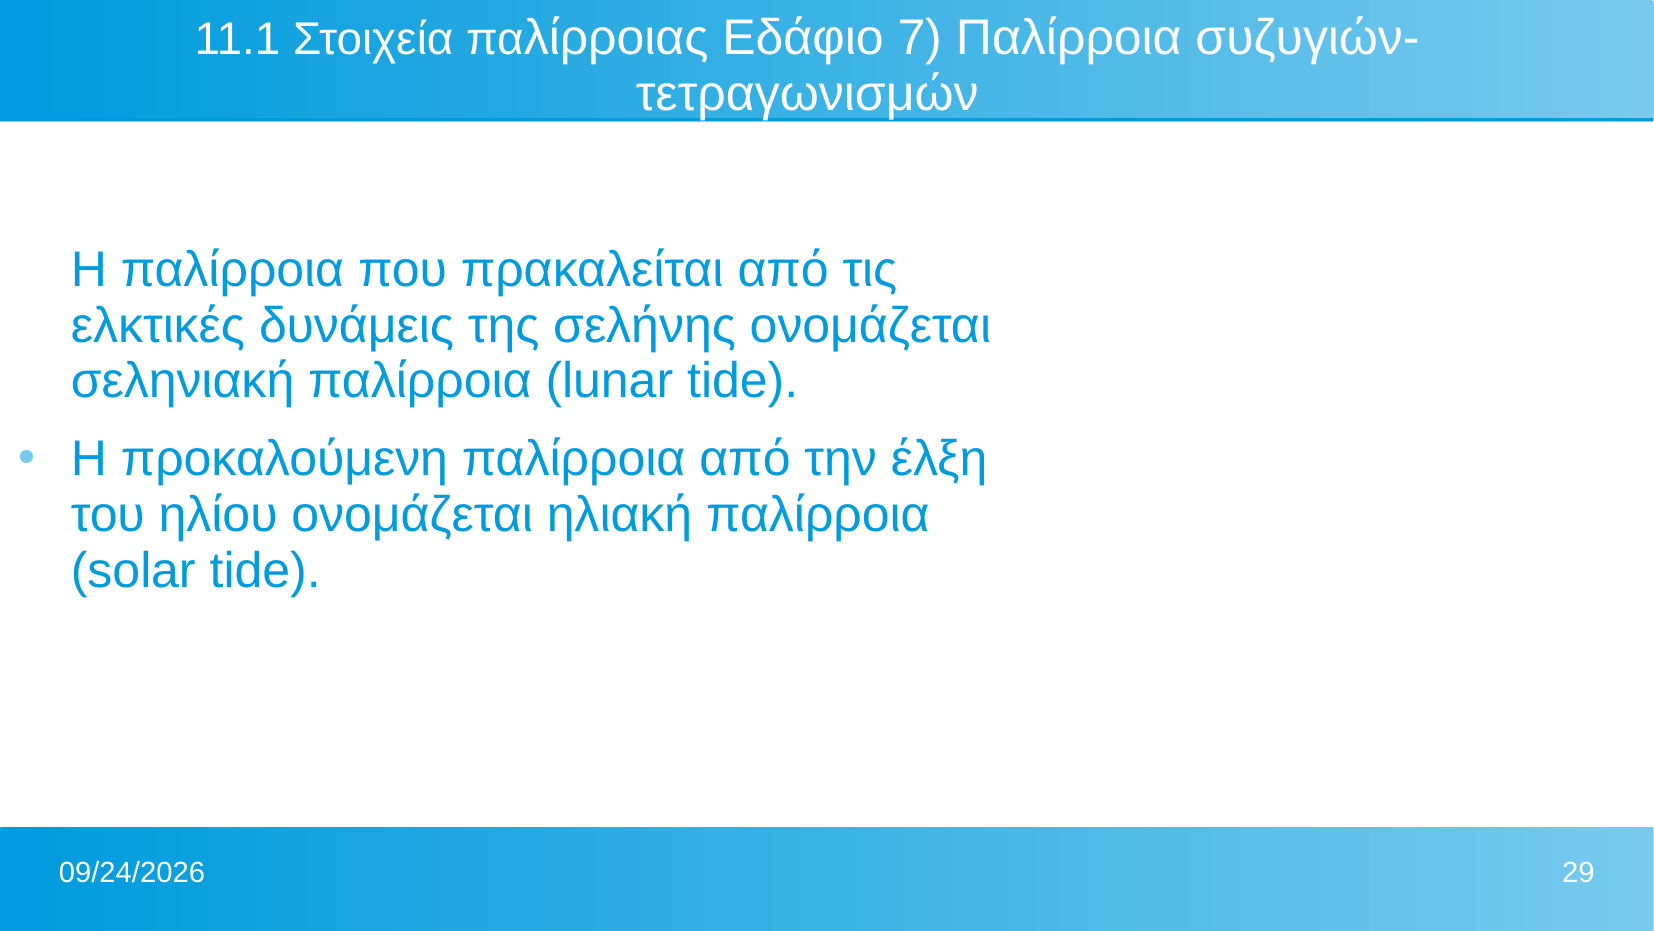

# 11.1 Στοιχεία παλίρροιας Εδάφιο 7) Παλίρροια συζυγιών-τετραγωνισμών
Η παλίρροια που πρακαλείται από τις ελκτικές δυνάμεις της σελήνης ονομάζεται σεληνιακή παλίρροια (lunar tide).
Η προκαλούμενη παλίρροια από την έλξη του ηλίου ονομάζεται ηλιακή παλίρροια (solar tide).
29